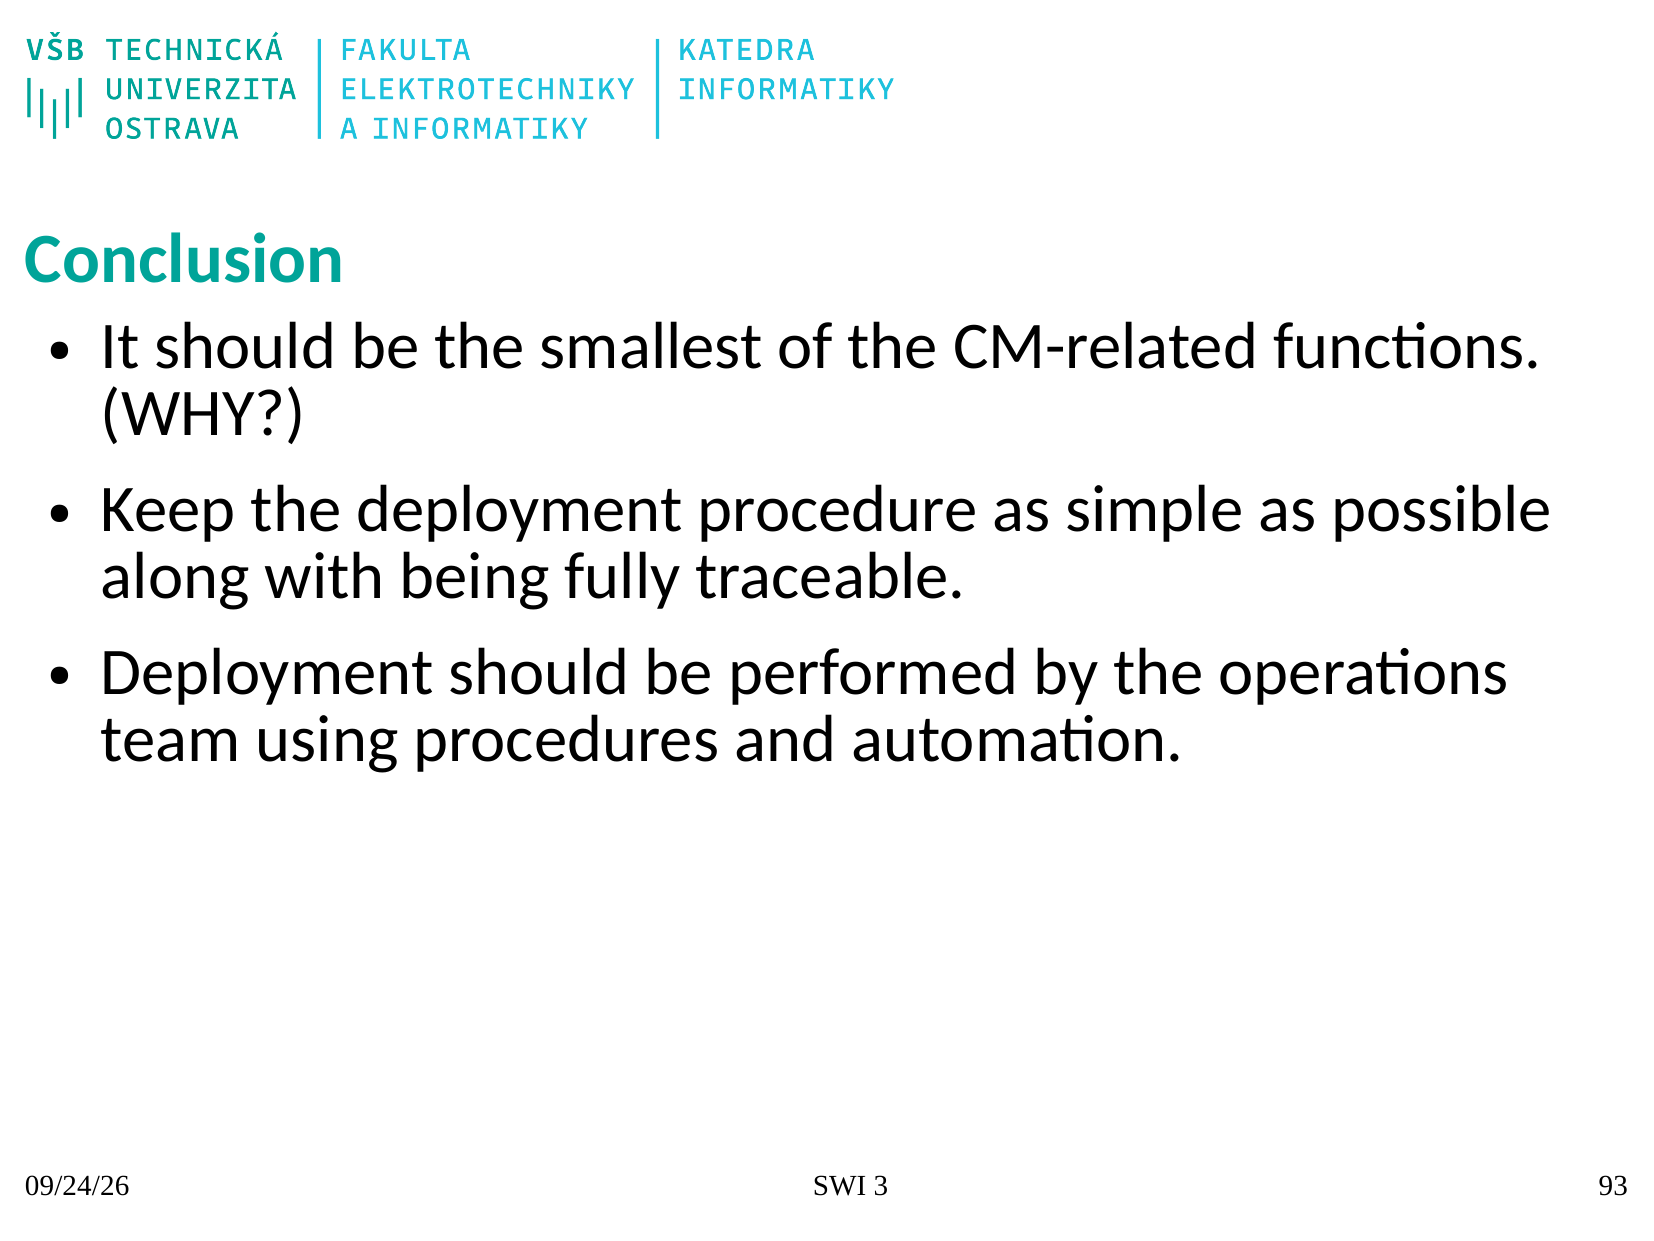

# Conclusion
It should be the smallest of the CM-related functions. (WHY?)
Keep the deployment procedure as simple as possible along with being fully traceable.
Deployment should be performed by the operations team using procedures and automation.
SWI 3
93